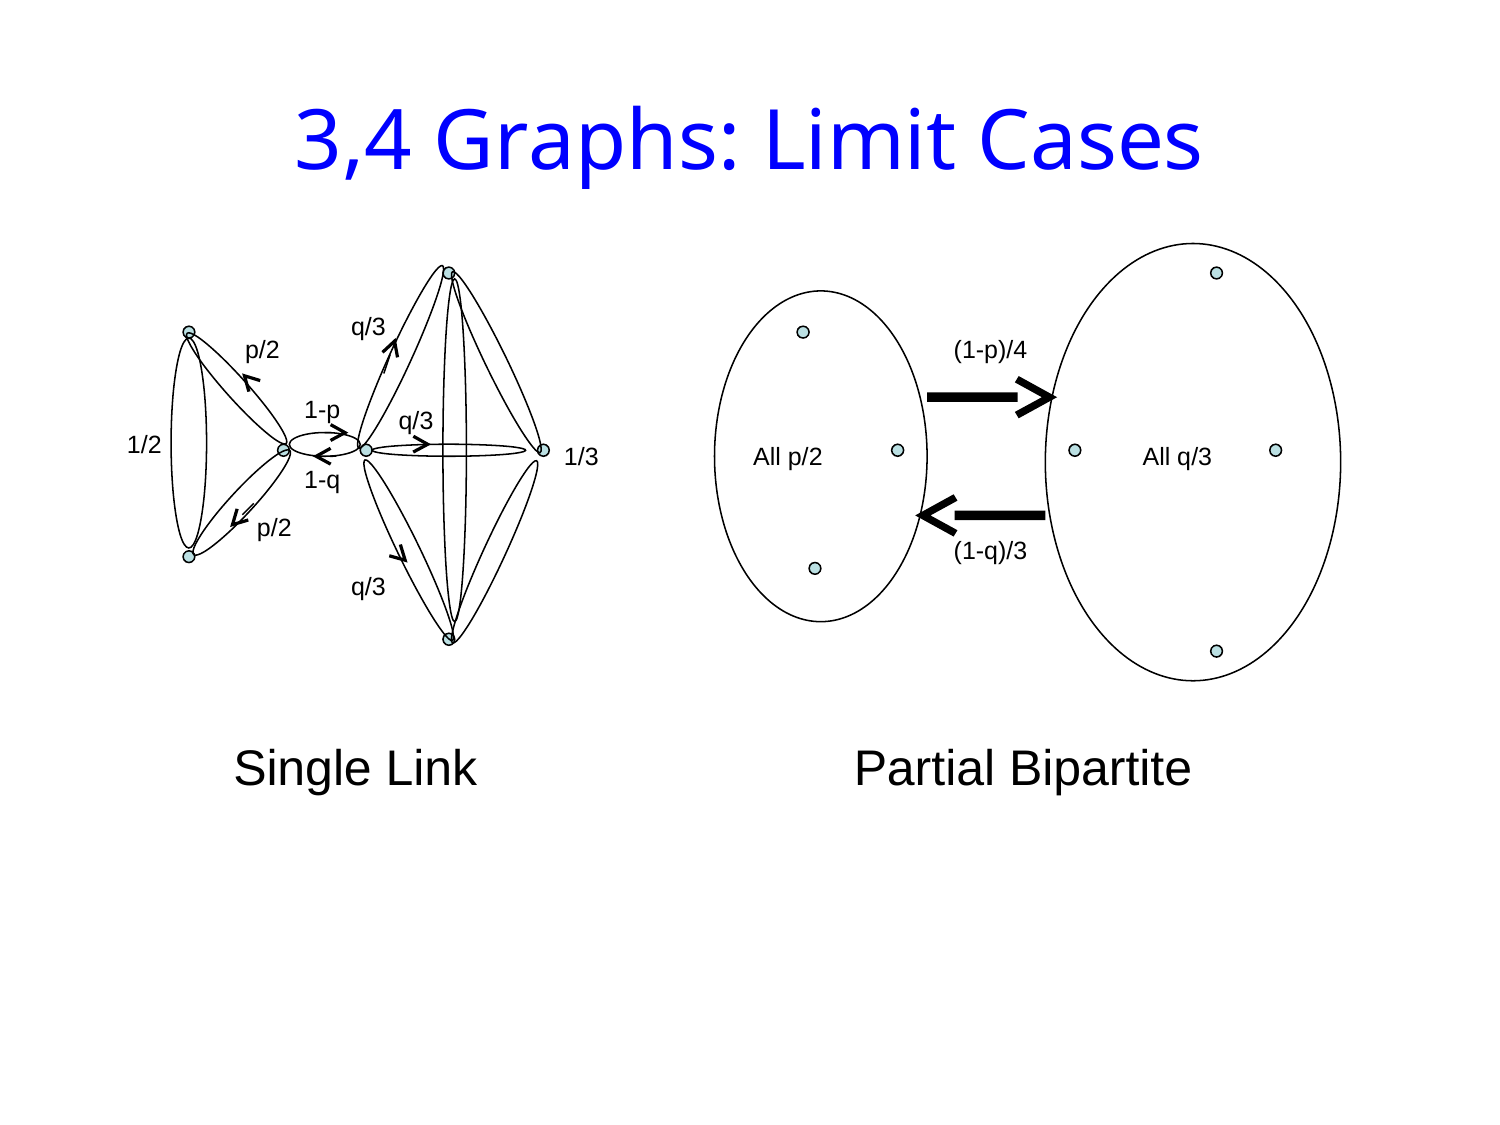

# 3,4 Graphs: Limit Cases
q/3
p/2
(1-p)/4
1-p
q/3
1/2
1/3
All p/2
All q/3
1-q
p/2
(1-q)/3
q/3
Single Link Partial Bipartite